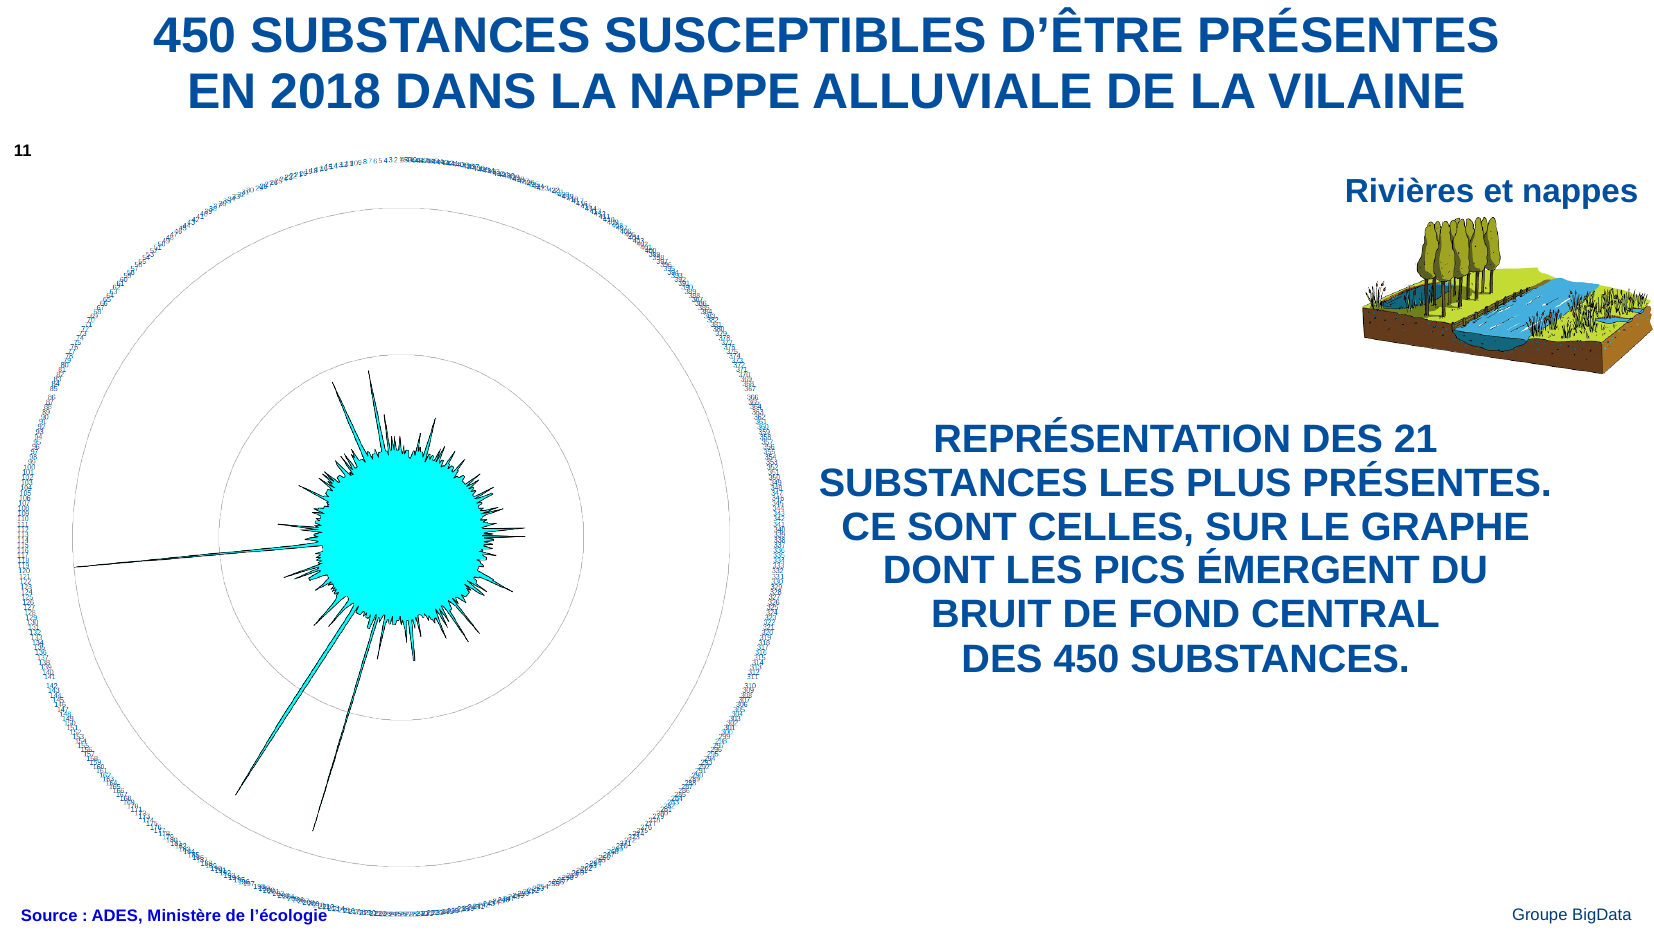

450 SUBSTANCES SUSCEPTIBLES D’ÊTRE PRÉSENTES
EN 2018 DANS LA NAPPE ALLUVIALE DE LA VILAINE
Rivières et nappes
REPRÉSENTATION DES 21
SUBSTANCES LES PLUS PRÉSENTES.
CE SONT CELLES, SUR LE GRAPHE
DONT LES PICS ÉMERGENT DU
BRUIT DE FOND CENTRAL
DES 450 SUBSTANCES.
Groupe BigData
Source : ADES, Ministère de l’écologie